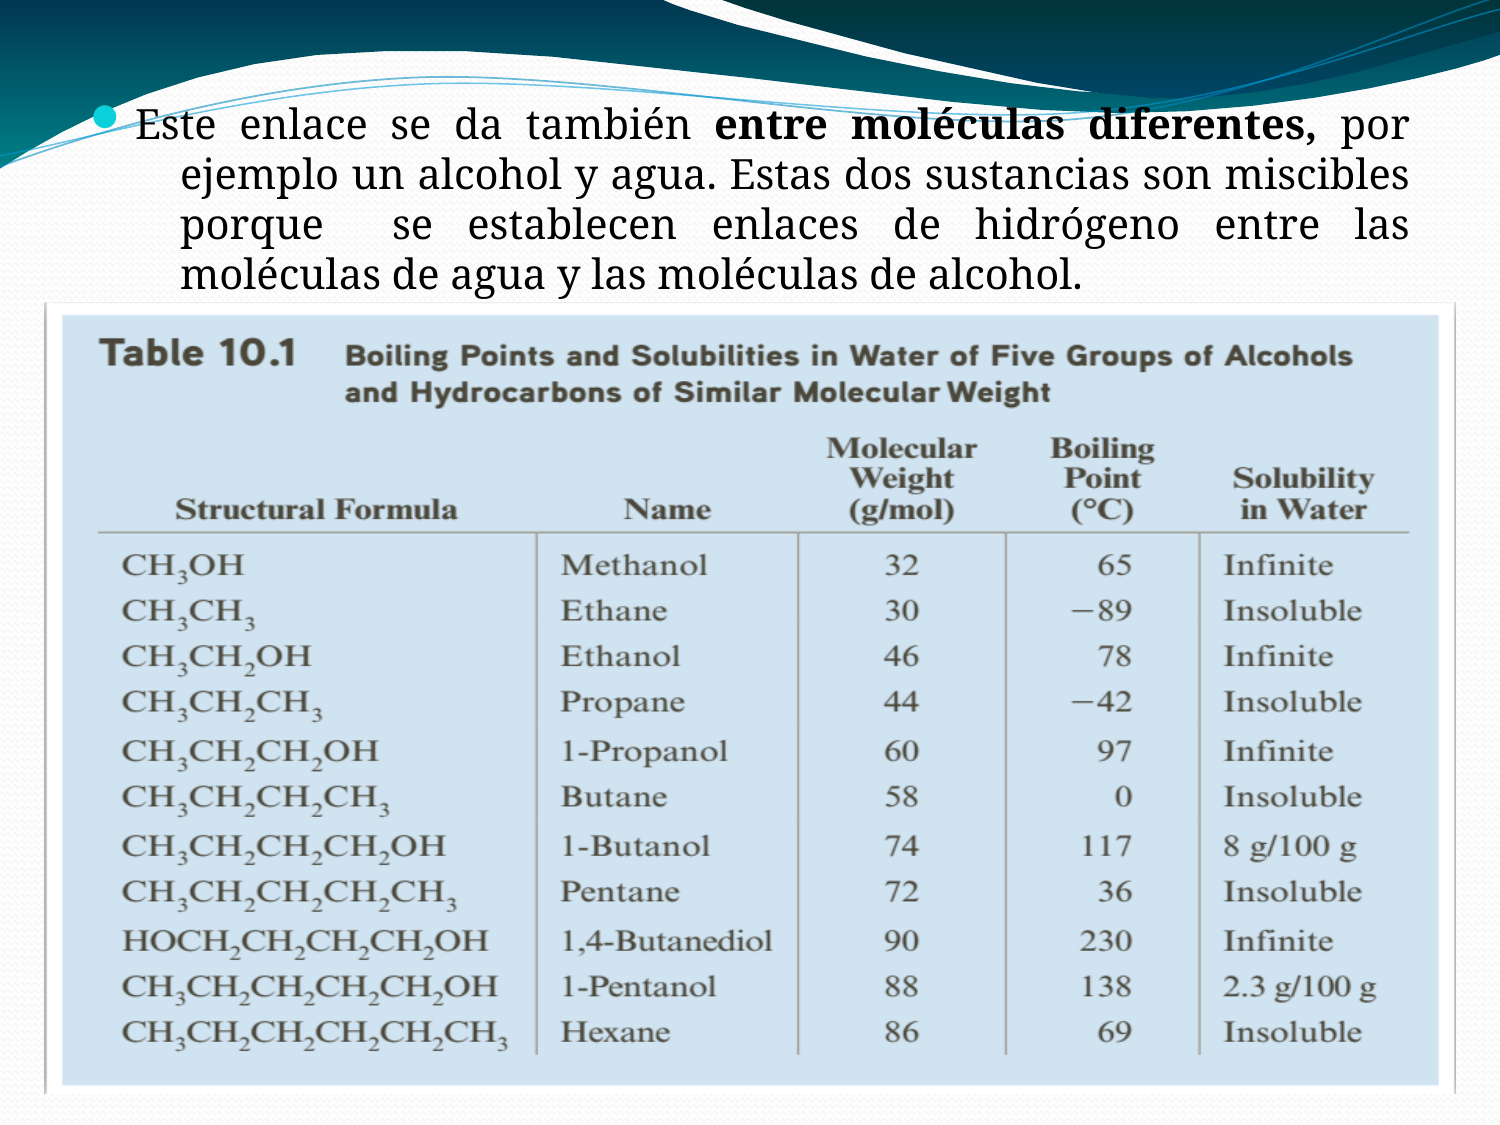

# Este enlace se da también entre moléculas diferentes, por ejemplo un alcohol y agua. Estas dos sustancias son miscibles porque se establecen enlaces de hidrógeno entre las moléculas de agua y las moléculas de alcohol.